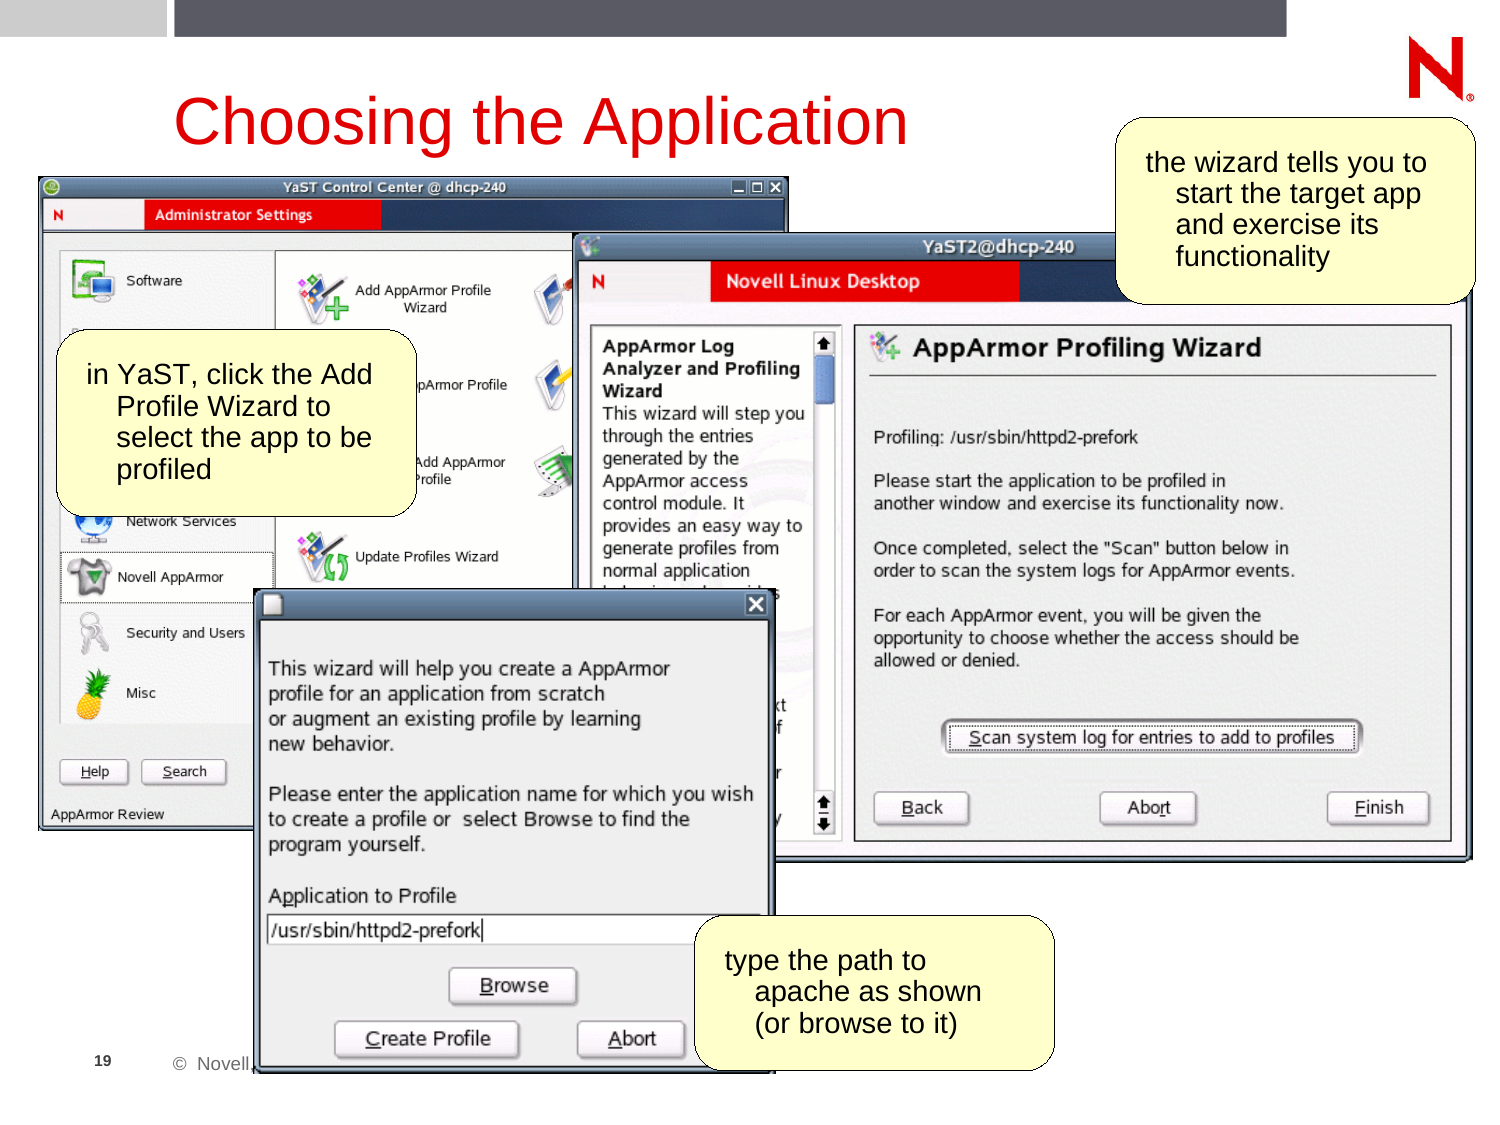

# Choosing the Application
the wizard tells you to start the target app and exercise its functionality
in YaST, click the Add Profile Wizard to select the app to be profiled
type the path to apache as shown (or browse to it)